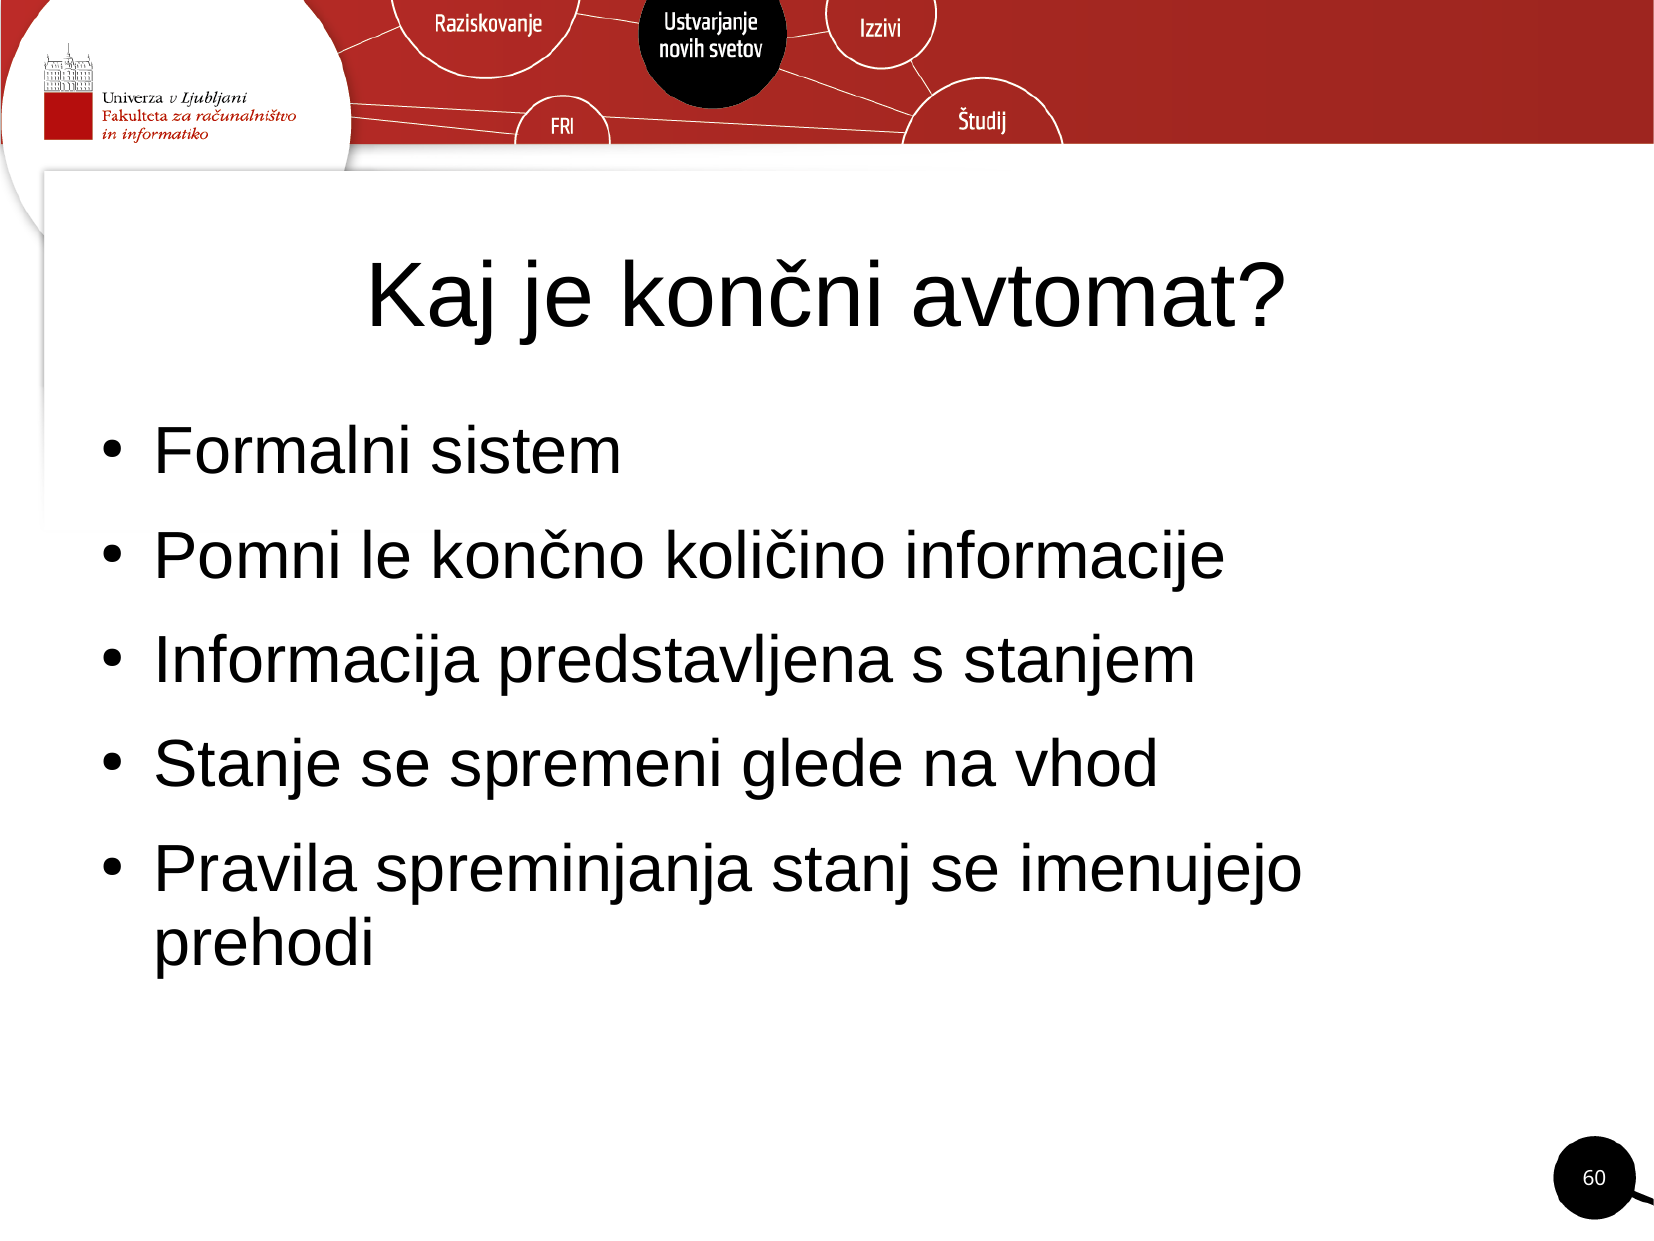

# Kaj je končni avtomat?
Formalni sistem
Pomni le končno količino informacije
Informacija predstavljena s stanjem
Stanje se spremeni glede na vhod
Pravila spreminjanja stanj se imenujejo prehodi